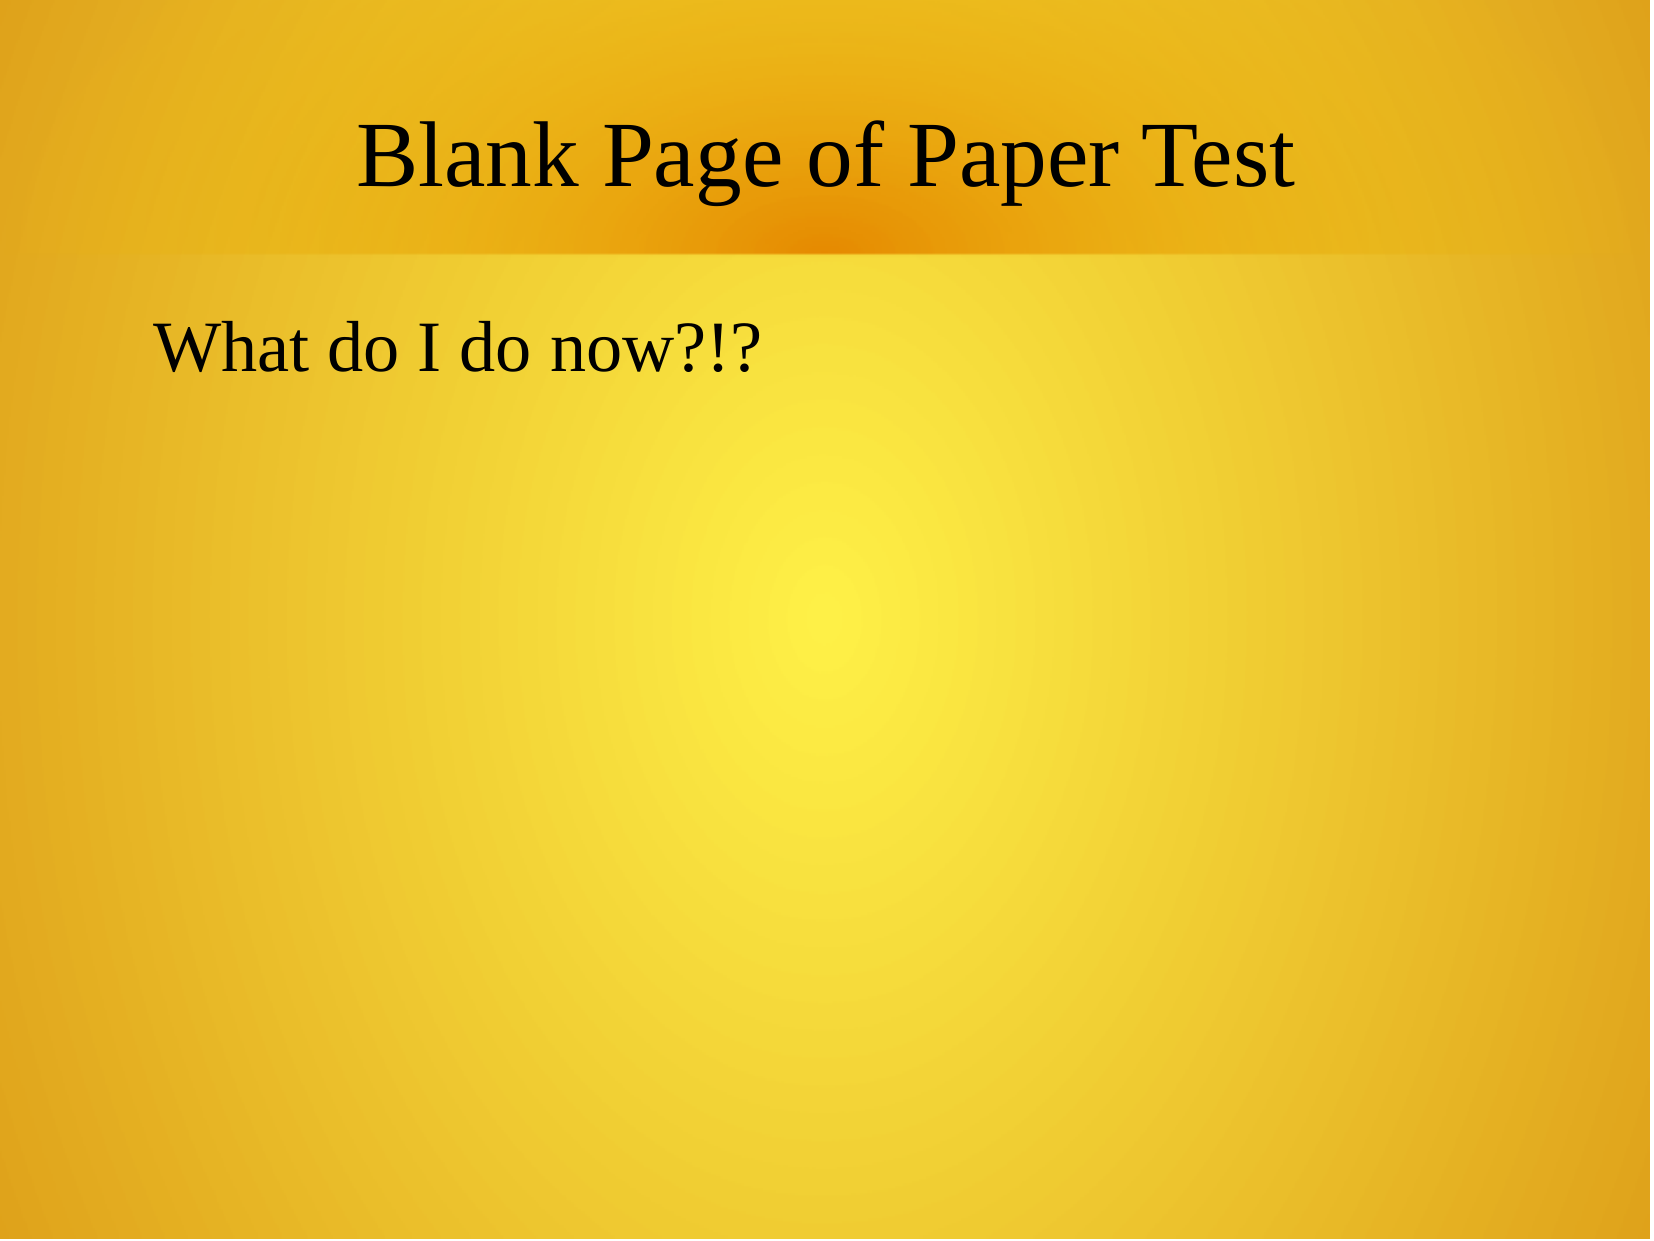

Blank Page of Paper Test
What do I do now?!?